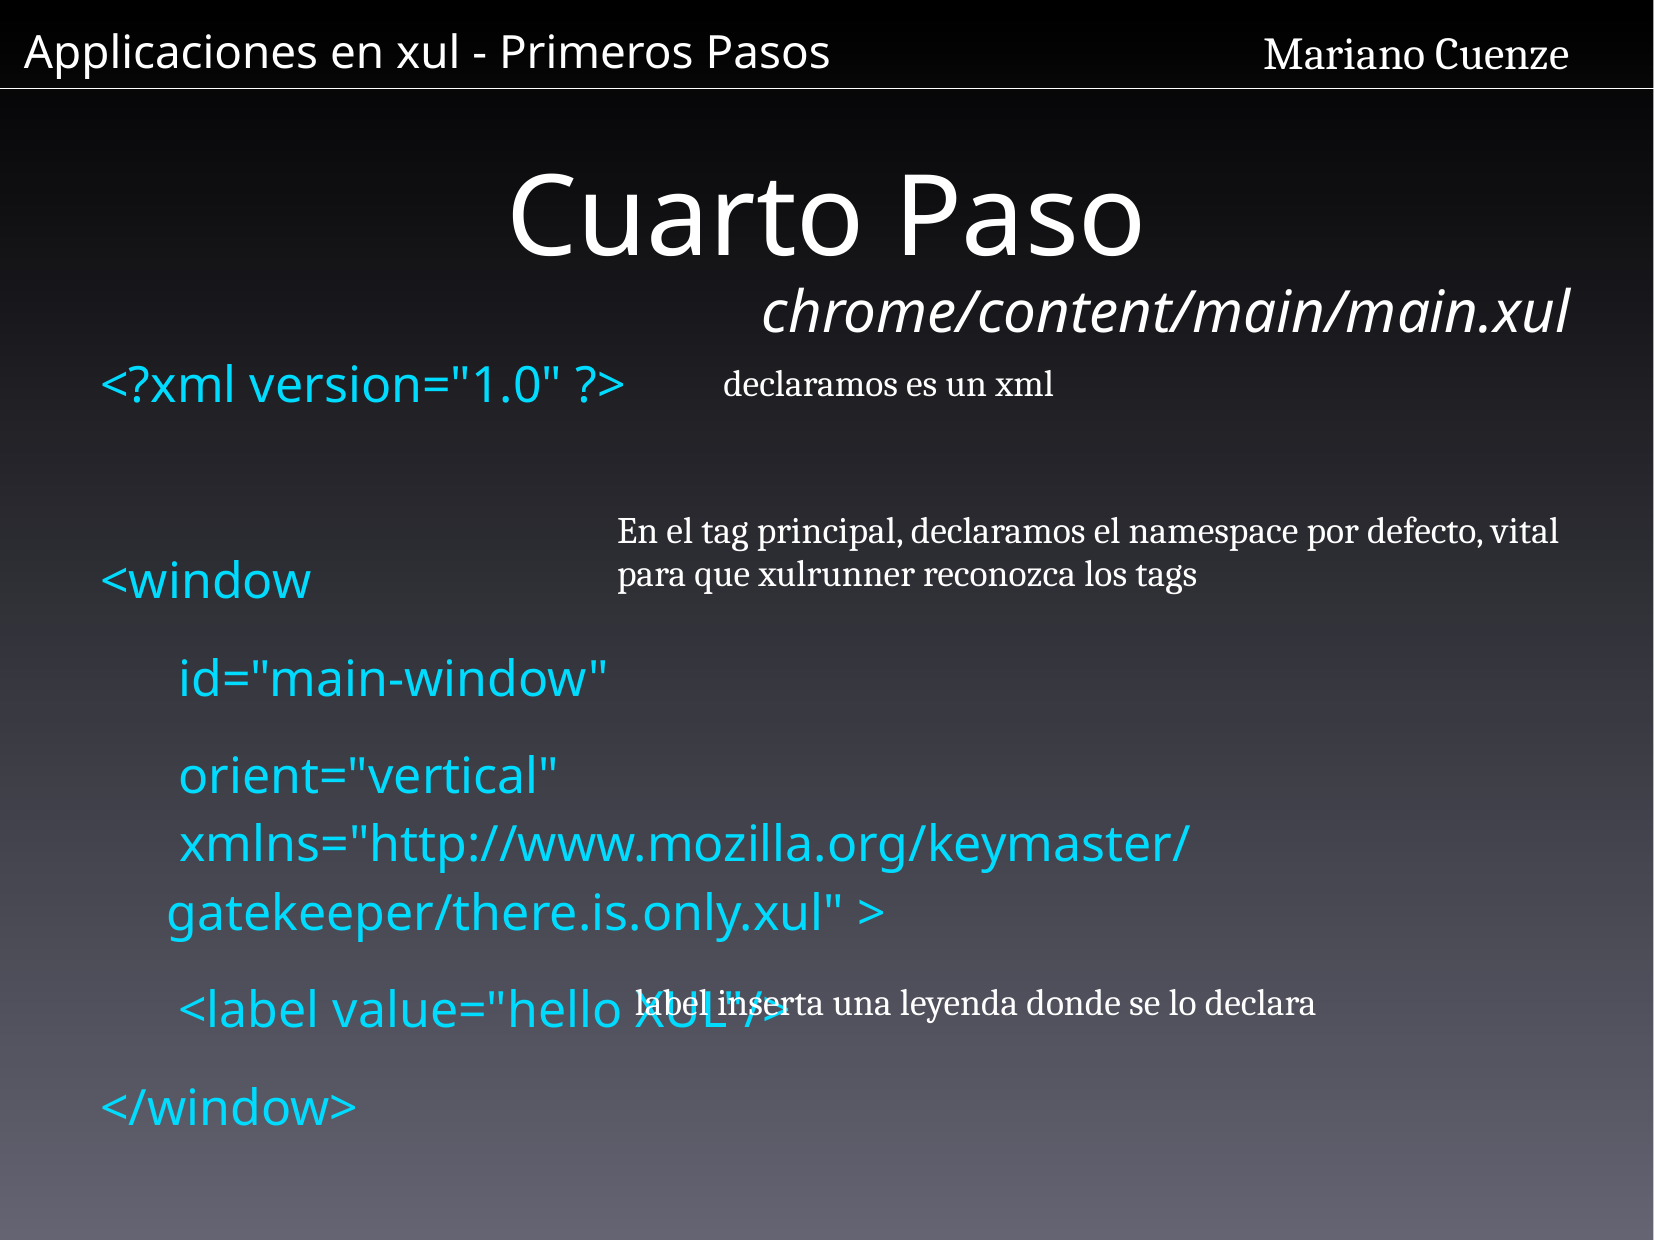

Applicaciones en xul - Primeros Pasos
Mariano Cuenze
# Cuarto Paso
chrome/content/main/main.xul
<?xml version="1.0" ?>
<window
 id="main-window"
 orient="vertical"
 xmlns="http://www.mozilla.org/keymaster/
 gatekeeper/there.is.only.xul" >
 <label value="hello XUL"/>
</window>
declaramos es un xml
En el tag principal, declaramos el namespace por defecto, vital para que xulrunner reconozca los tags
label inserta una leyenda donde se lo declara